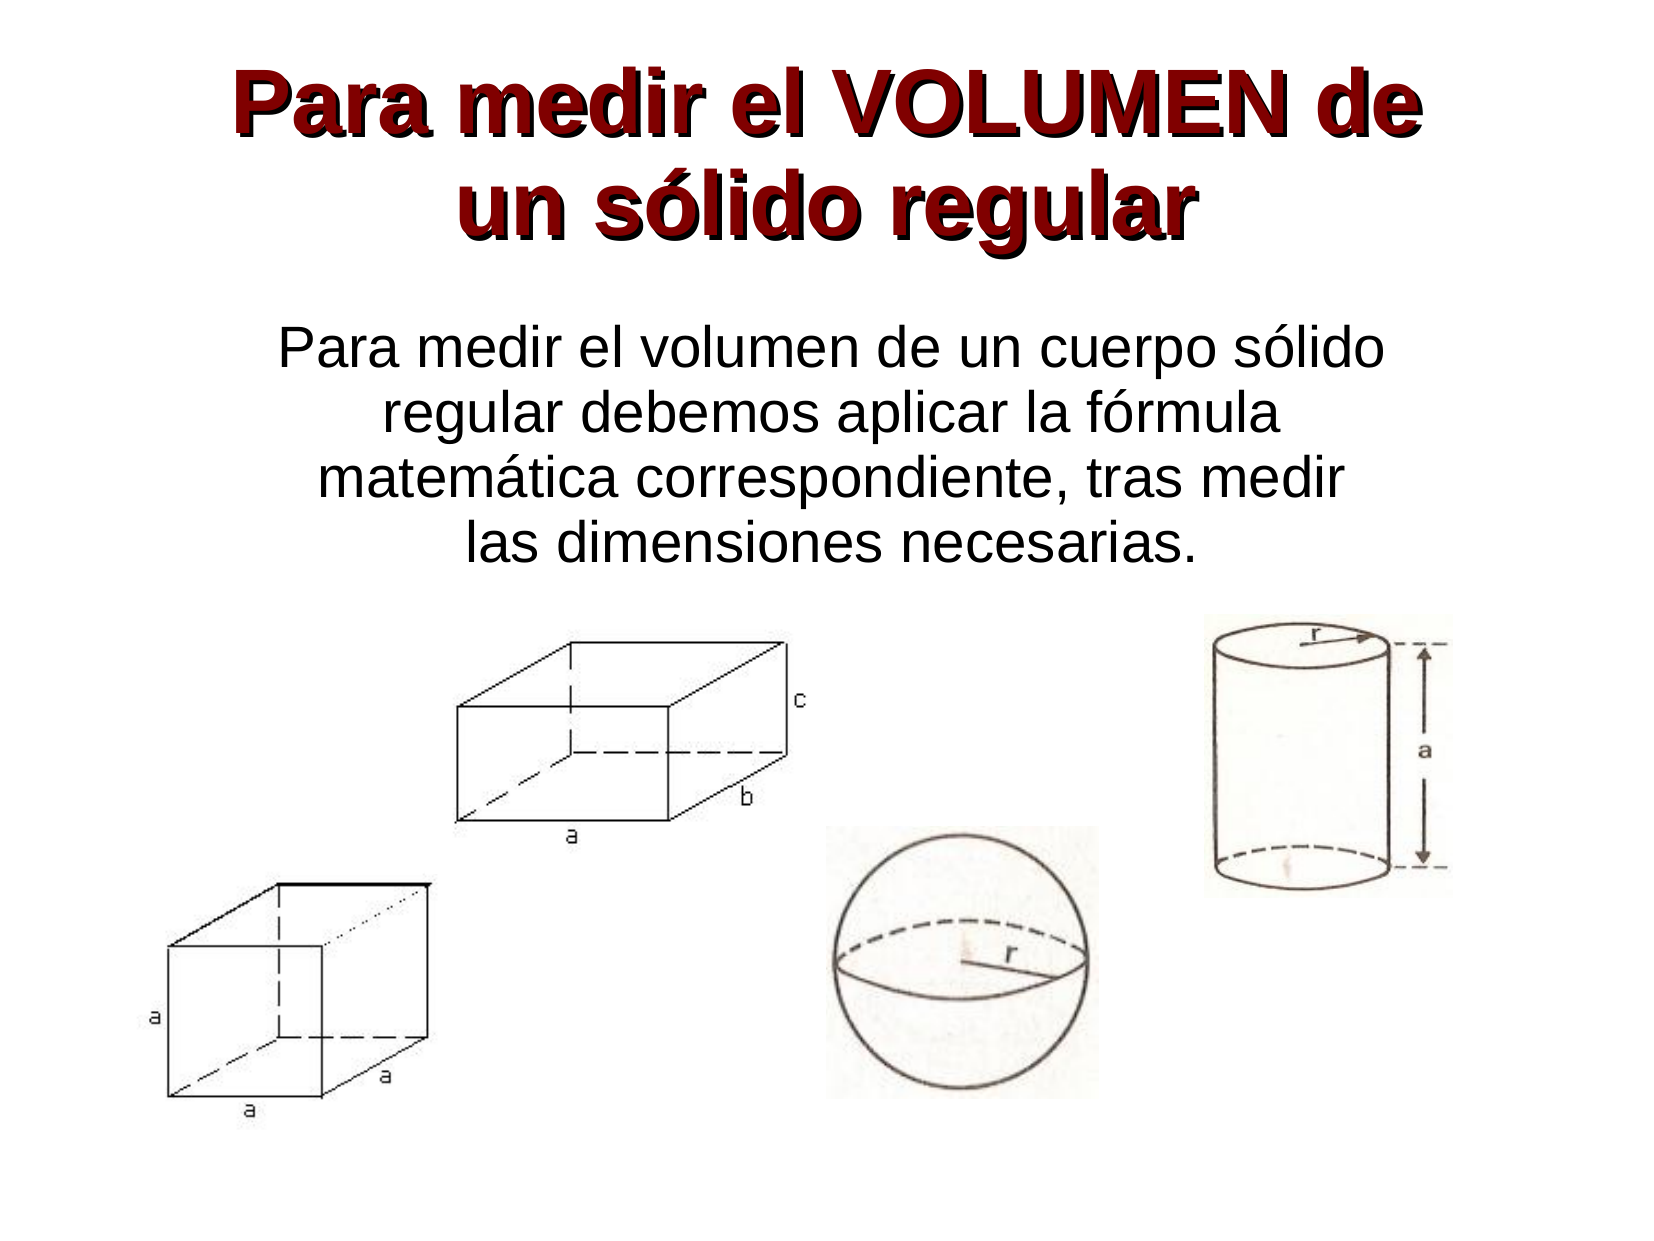

# Para medir el VOLUMEN de un sólido regular
Para medir el volumen de un cuerpo sólido regular debemos aplicar la fórmula matemática correspondiente, tras medir las dimensiones necesarias.